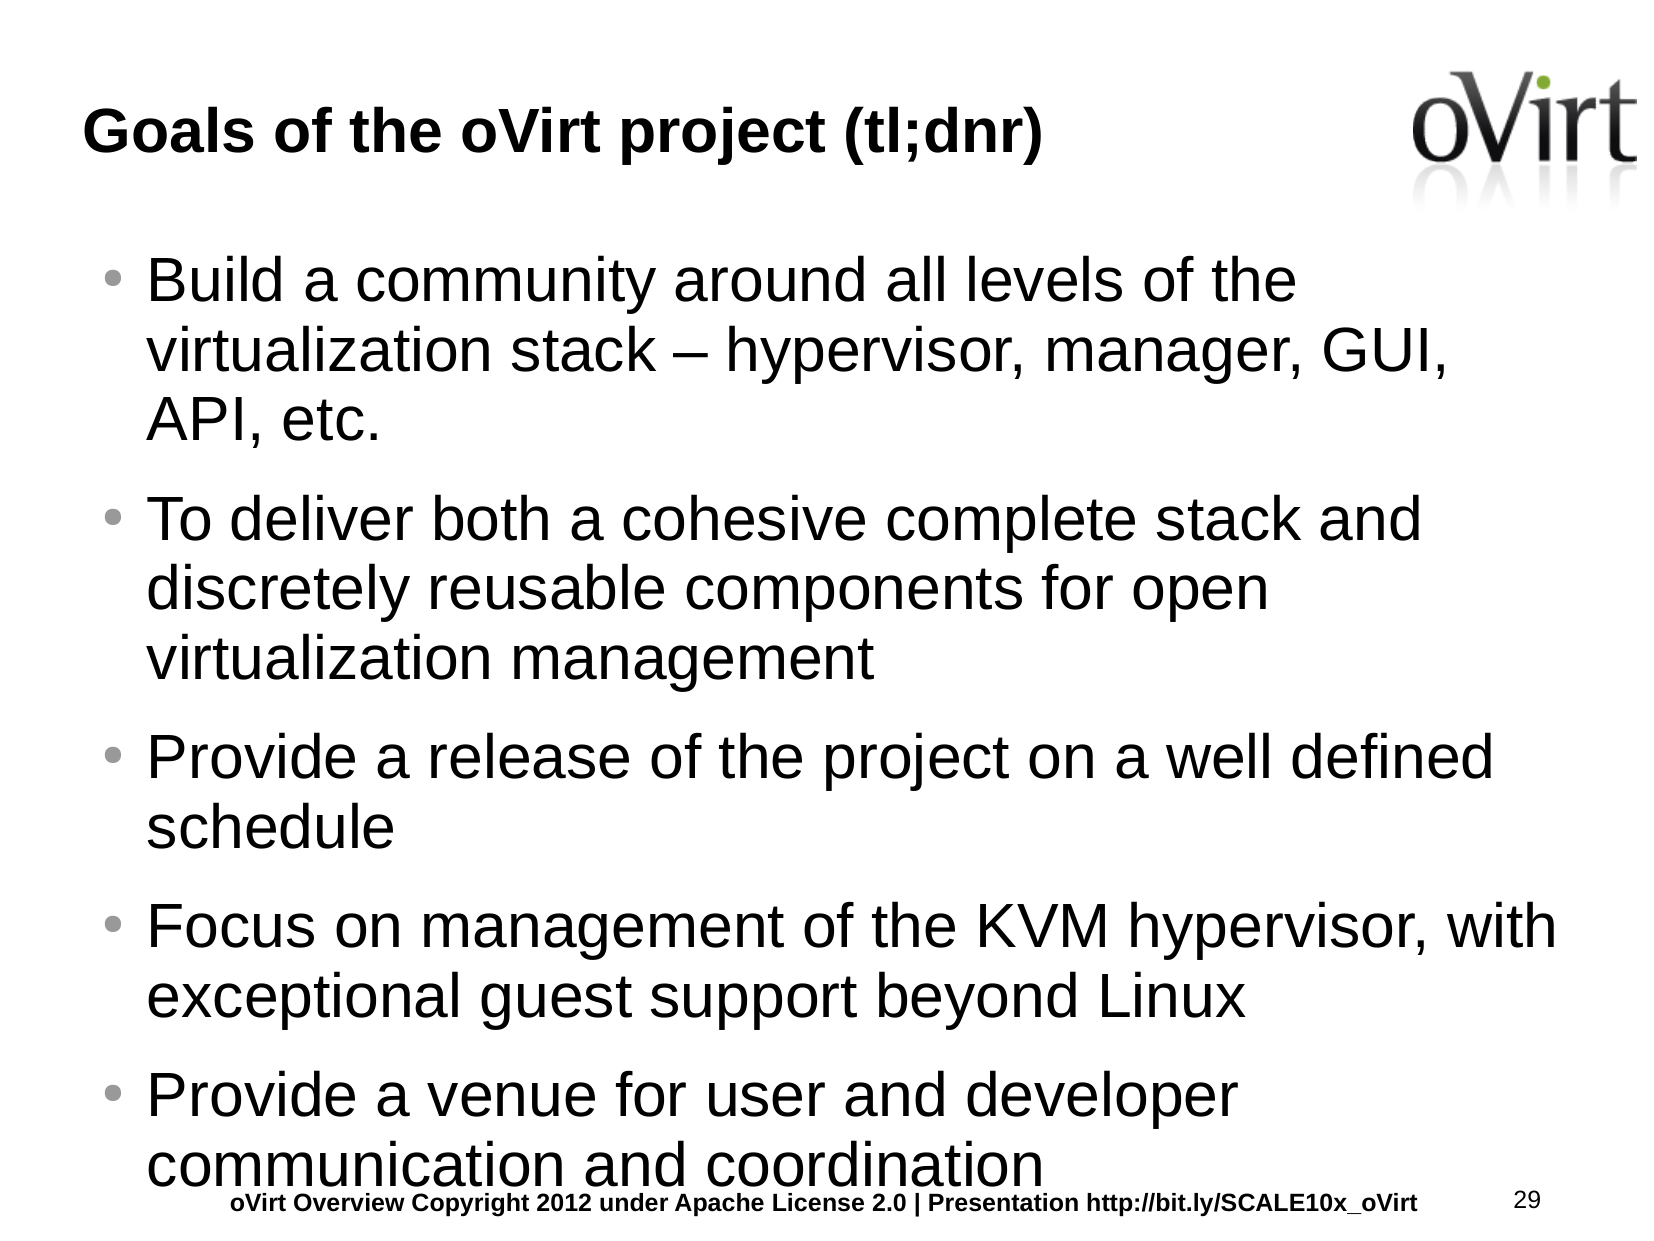

# Goals of the oVirt project (tl;dnr)
Build a community around all levels of the virtualization stack – hypervisor, manager, GUI, API, etc.
To deliver both a cohesive complete stack and discretely reusable components for open virtualization management
Provide a release of the project on a well defined schedule
Focus on management of the KVM hypervisor, with exceptional guest support beyond Linux
Provide a venue for user and developer communication and coordination